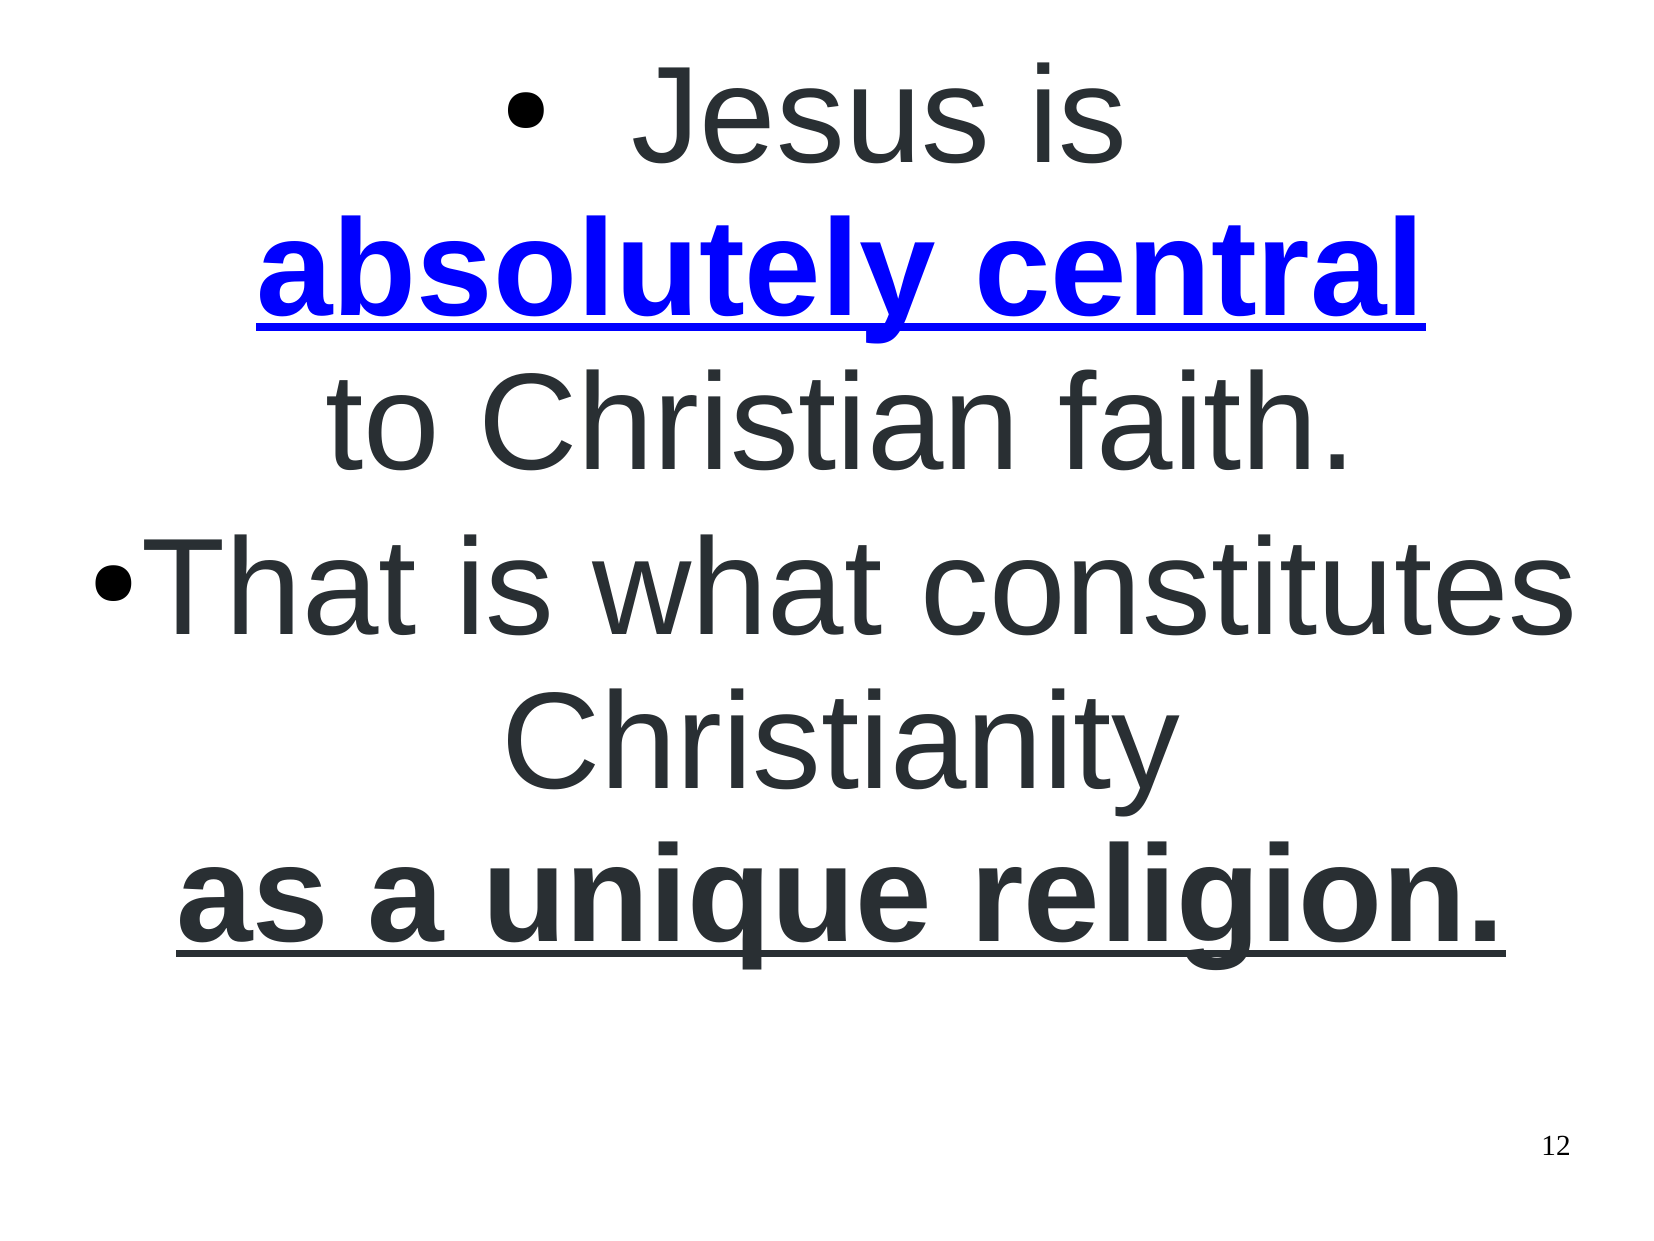

# Jesus is absolutely central to Christian faith.
That is what constitutes Christianity
as a unique religion.
12